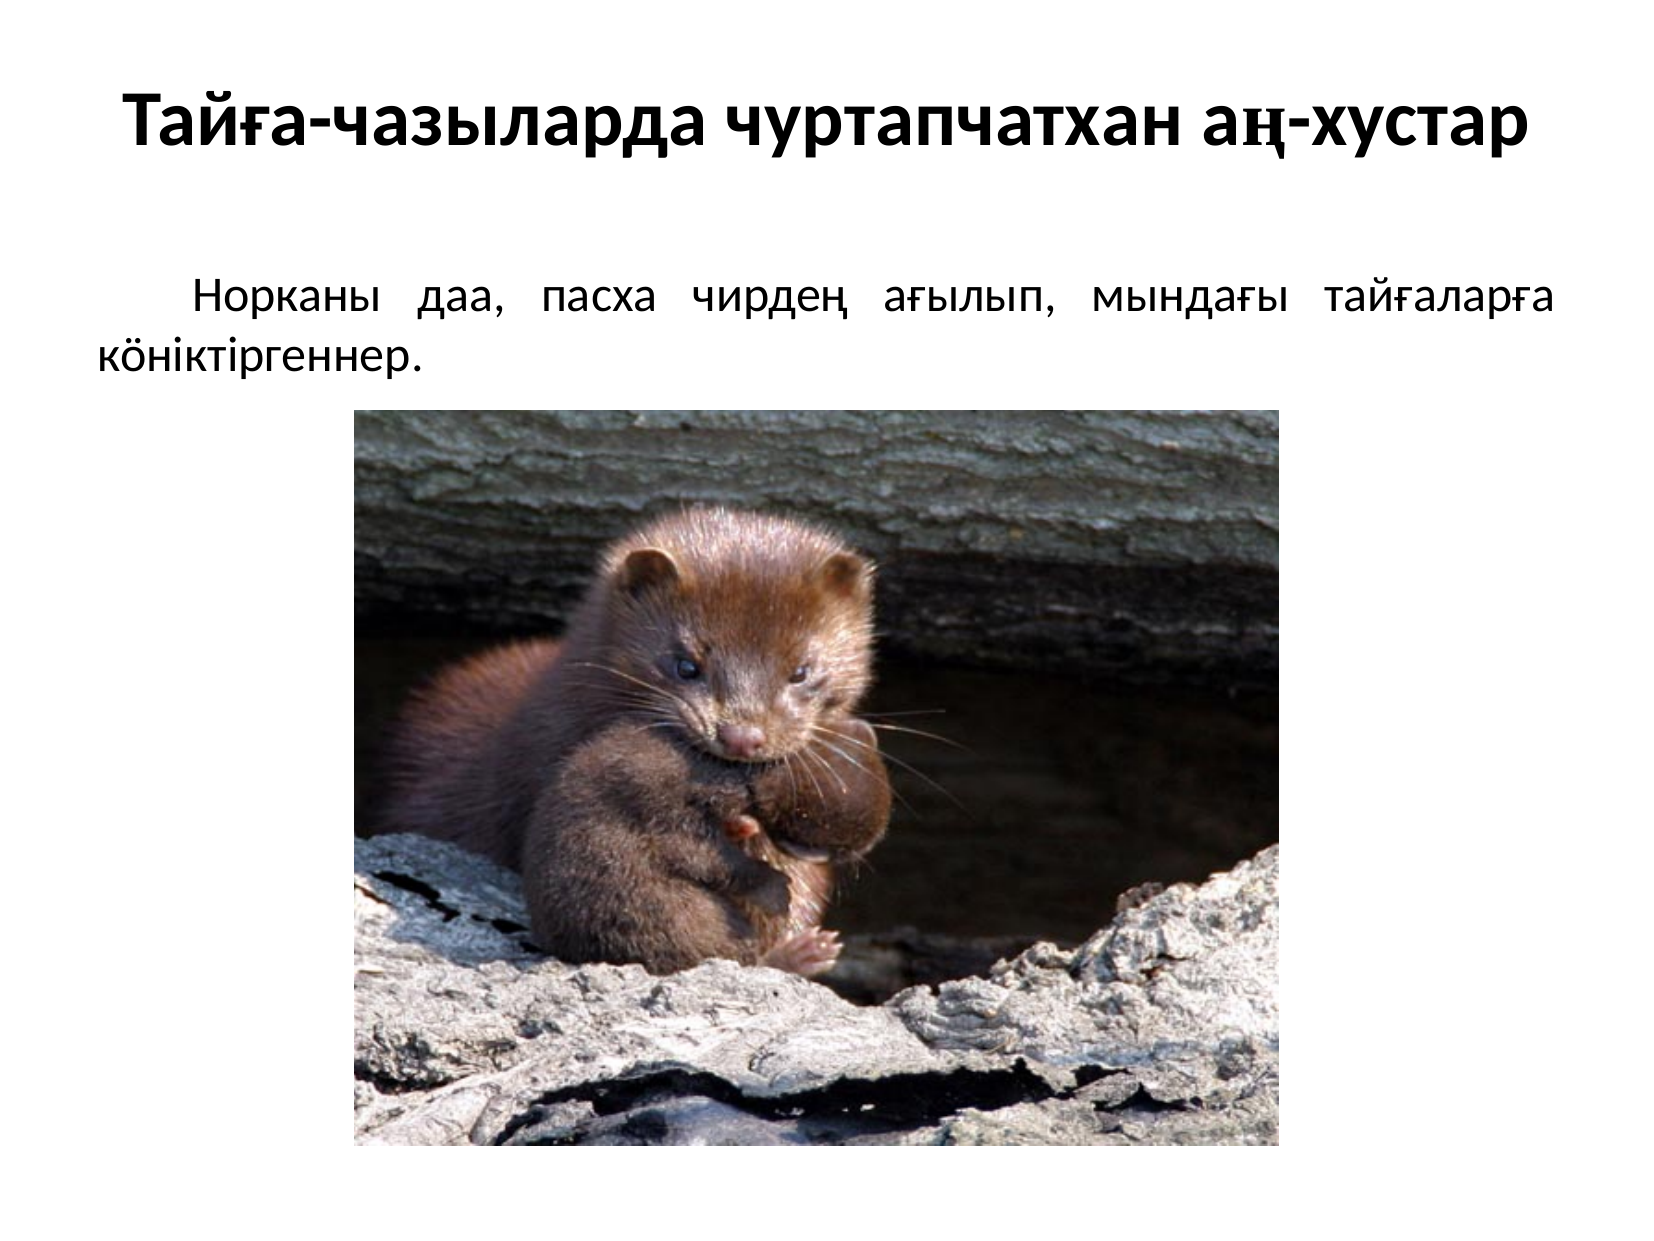

# Тайға-чазыларда чуртапчатхан аң-хустар
 Норканы даа, пасха чирдең ағылып, мындағы тайғаларға кӧніктіргеннер.